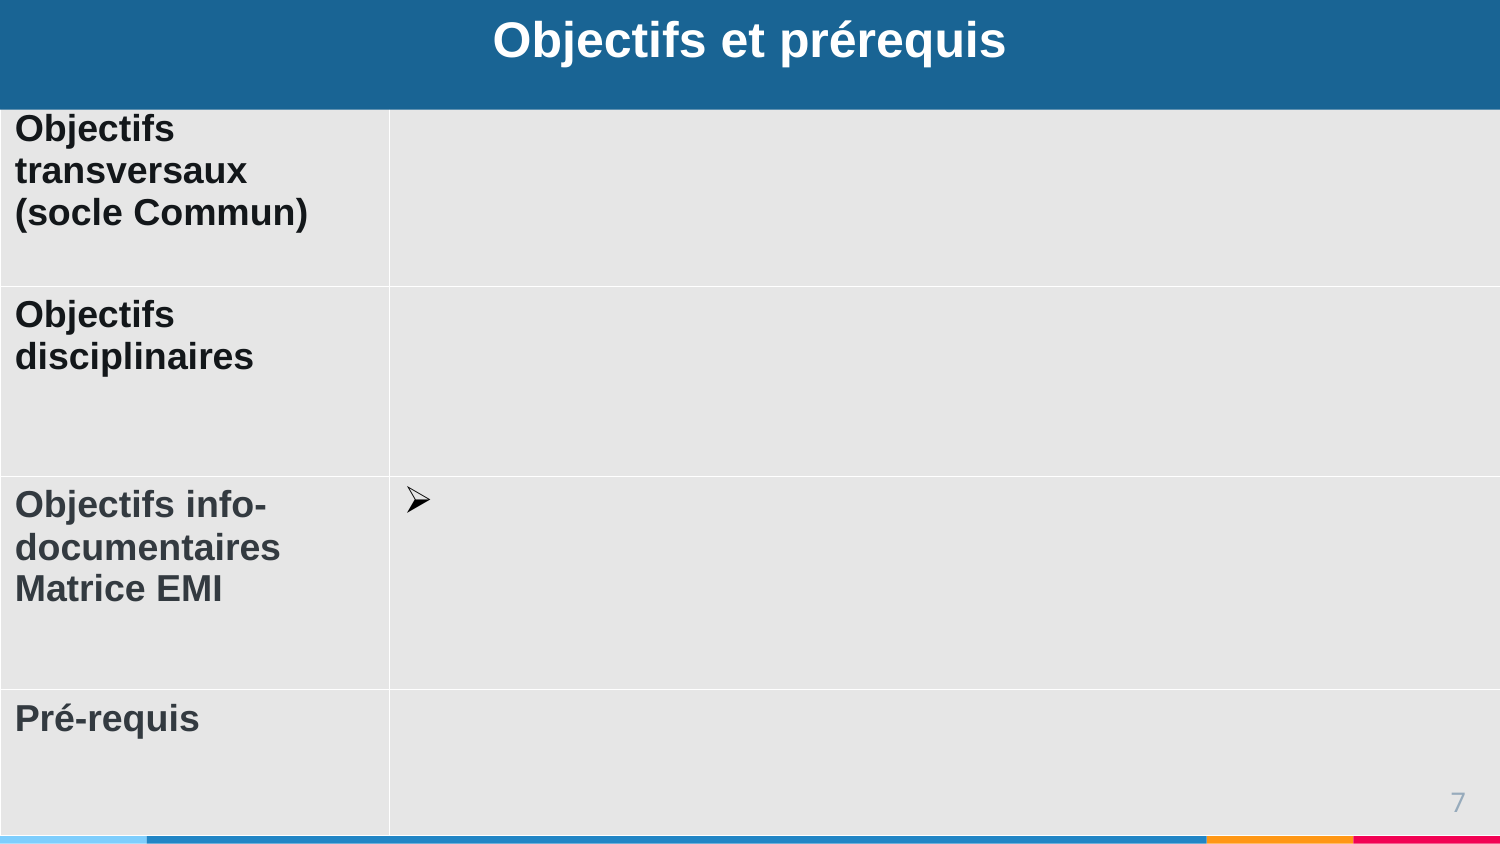

| | |
| --- | --- |
| Objectifs transversaux (socle Commun) | |
| Objectifs disciplinaires | |
| Objectifs info-documentaires Matrice EMI | |
| Pré-requis | |
Objectifs et prérequis